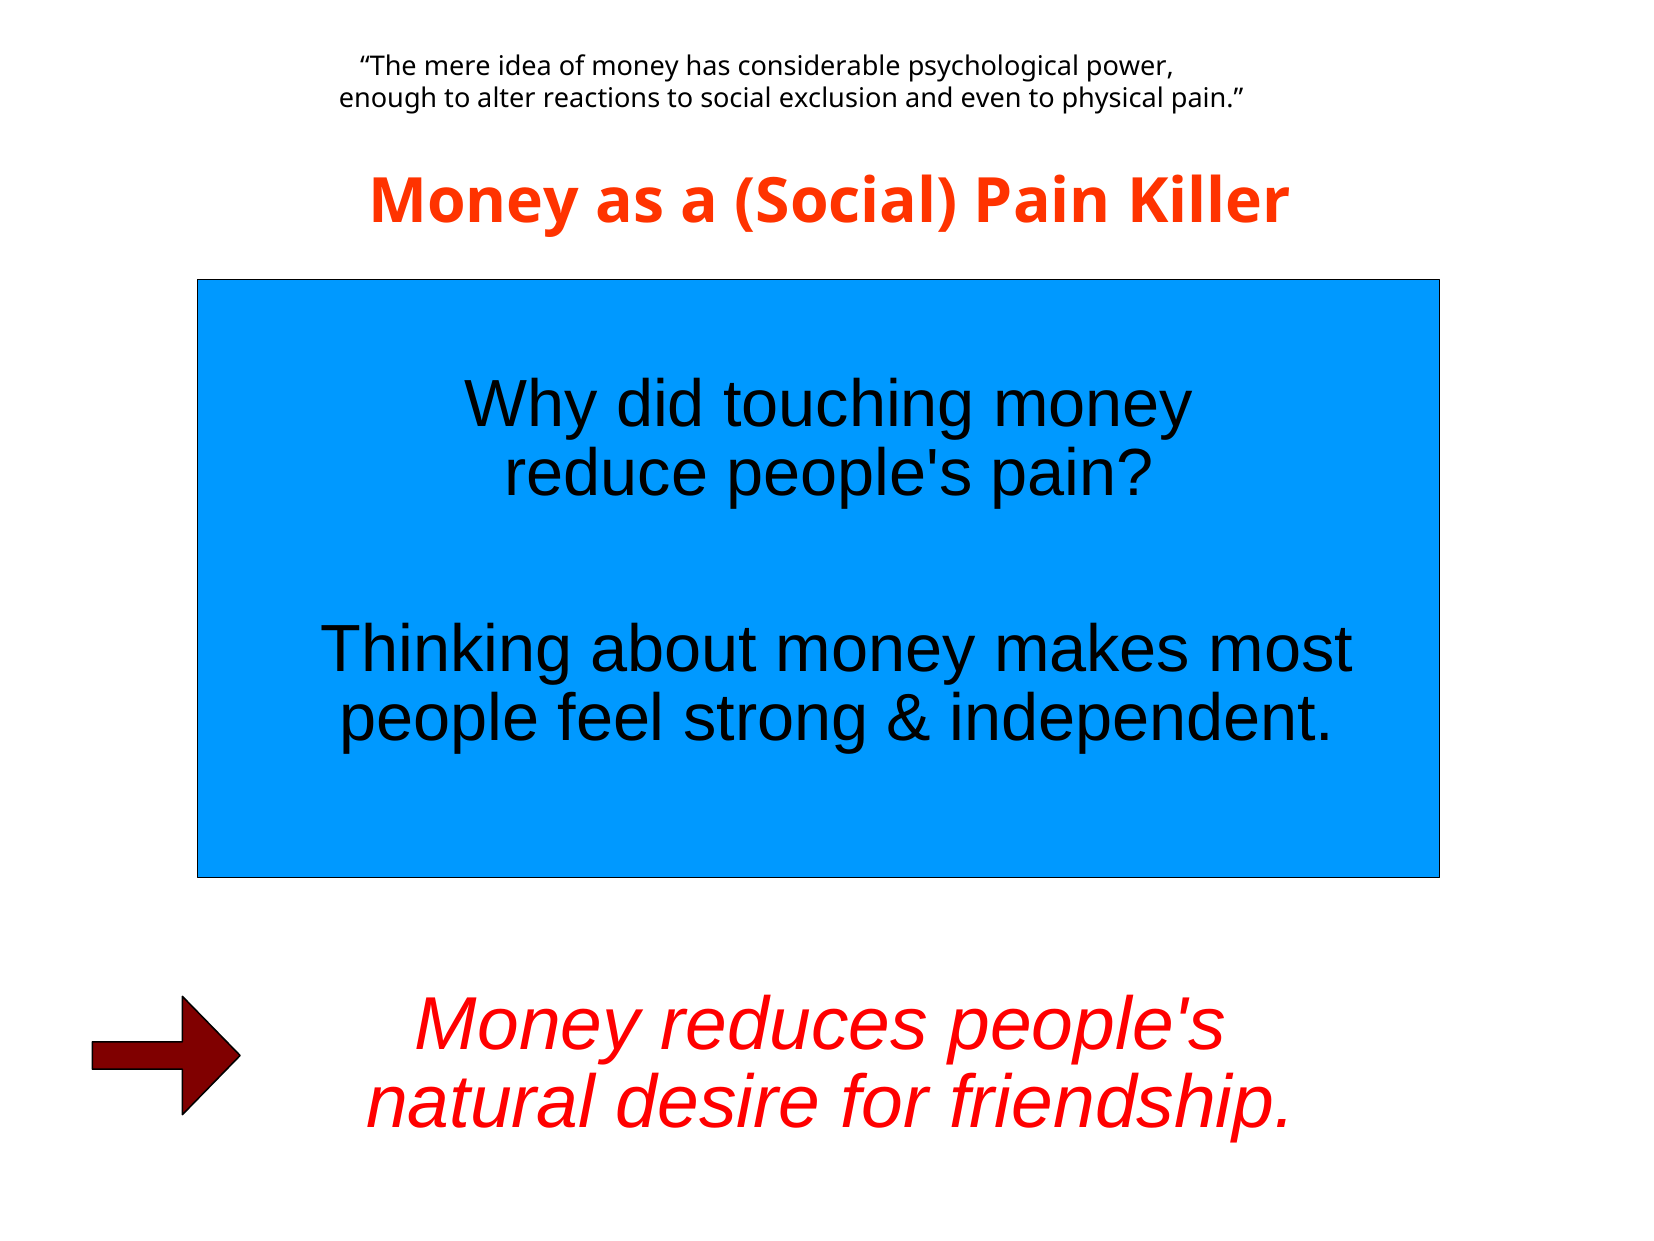

“The mere idea of money has considerable psychological power,
enough to alter reactions to social exclusion and even to physical pain.”
Money as a (Social) Pain Killer
Why did touching money reduce people's pain?
Thinking about money makes most people feel strong & independent.
Money reduces people's
 natural desire for friendship.